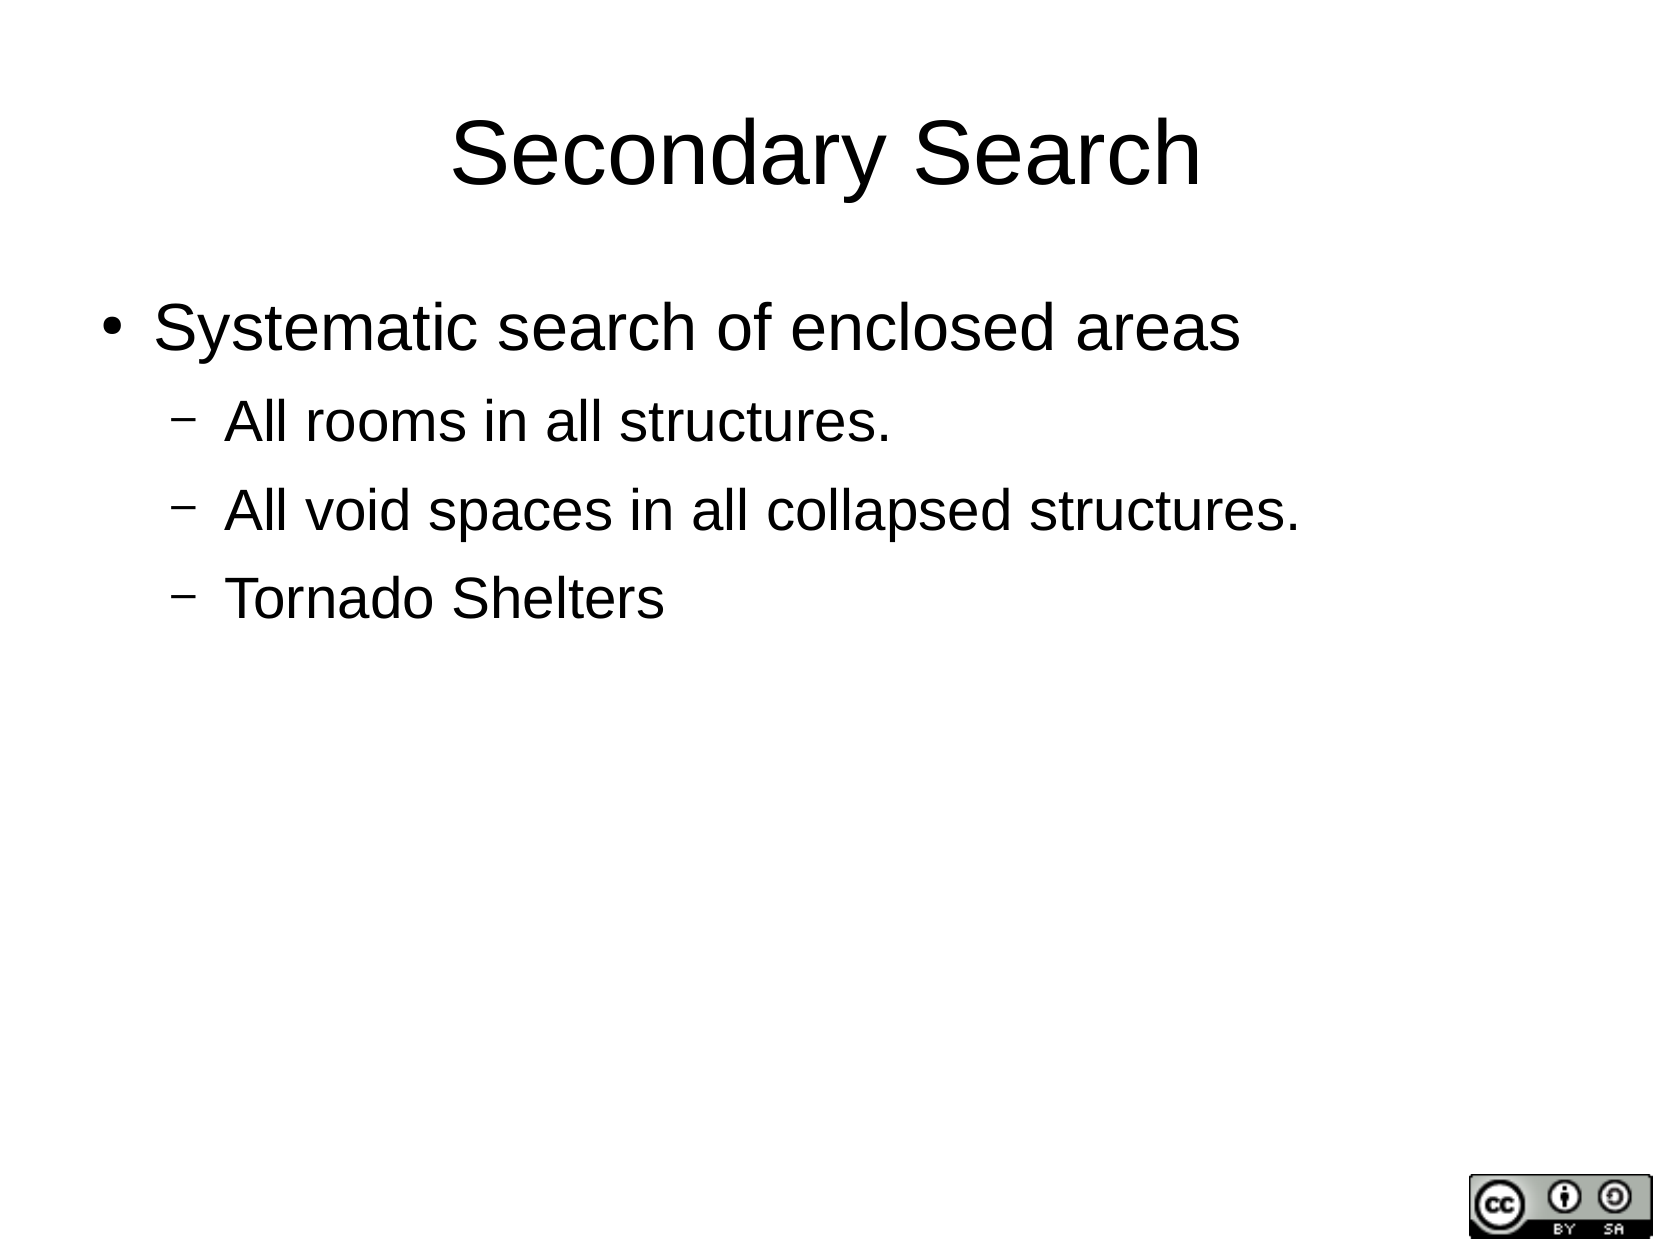

# Secondary Search
Systematic search of enclosed areas
All rooms in all structures.
All void spaces in all collapsed structures.
Tornado Shelters